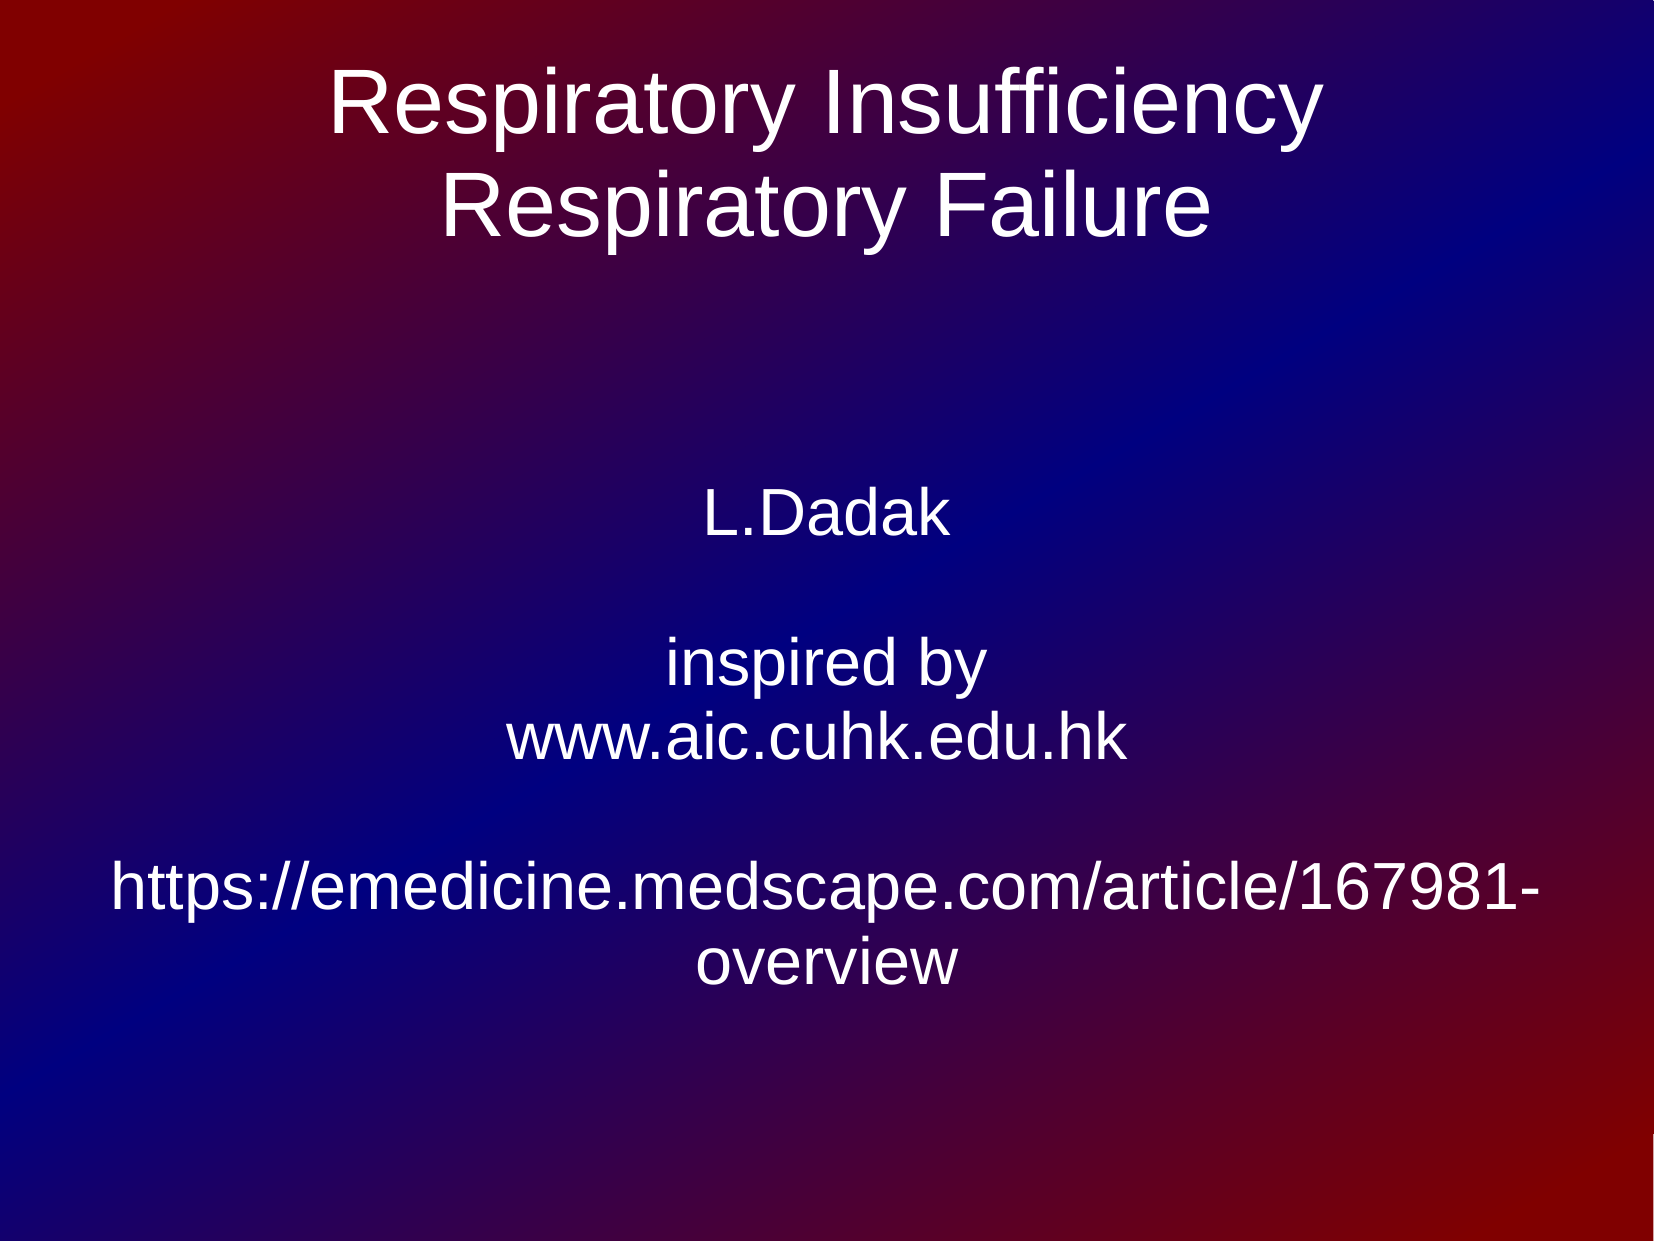

# Respiratory Insufficiency Respiratory Failure
L.Dadak
inspired by
www.aic.cuhk.edu.hk
https://emedicine.medscape.com/article/167981-overview